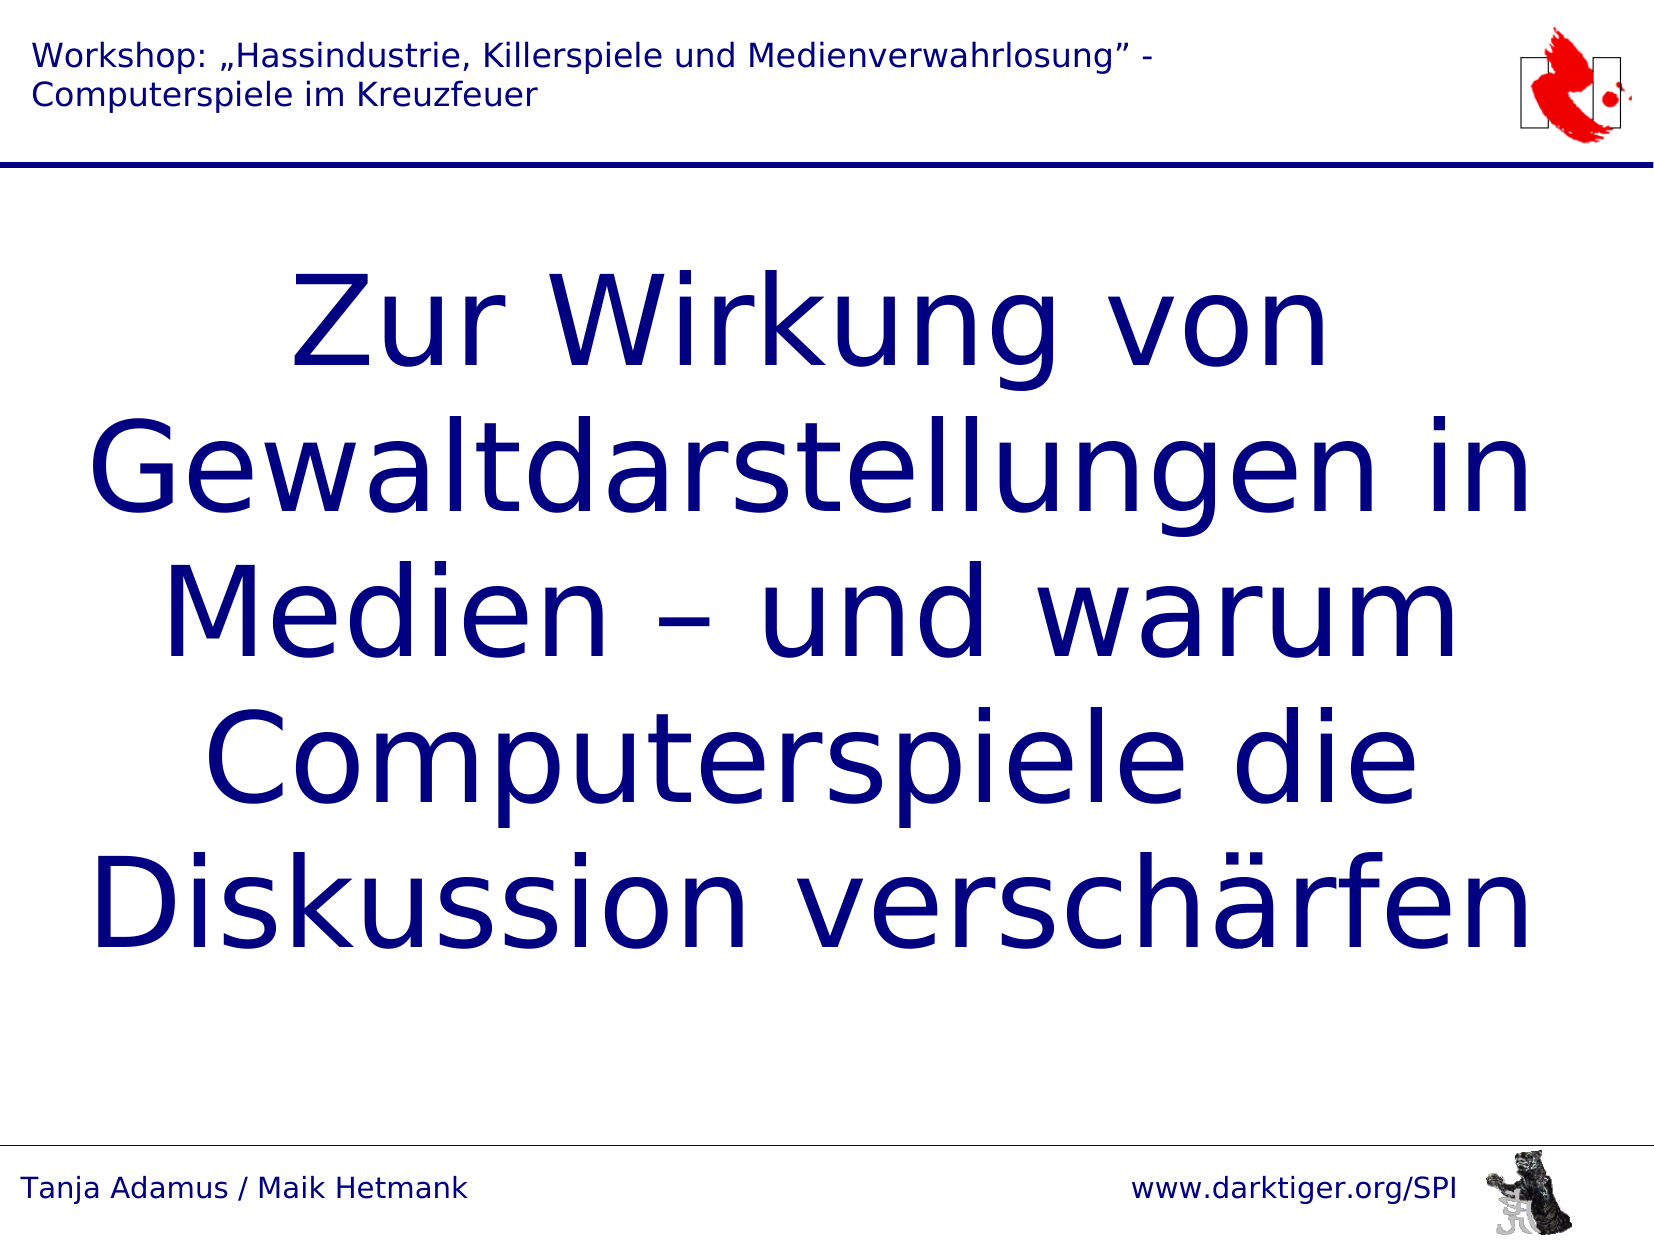

Workshop: „Hassindustrie, Killerspiele und Medienverwahrlosung” - Computerspiele im Kreuzfeuer
Zur Wirkung von Gewaltdarstellungen in Medien – und warum Computerspiele die Diskussion verschärfen